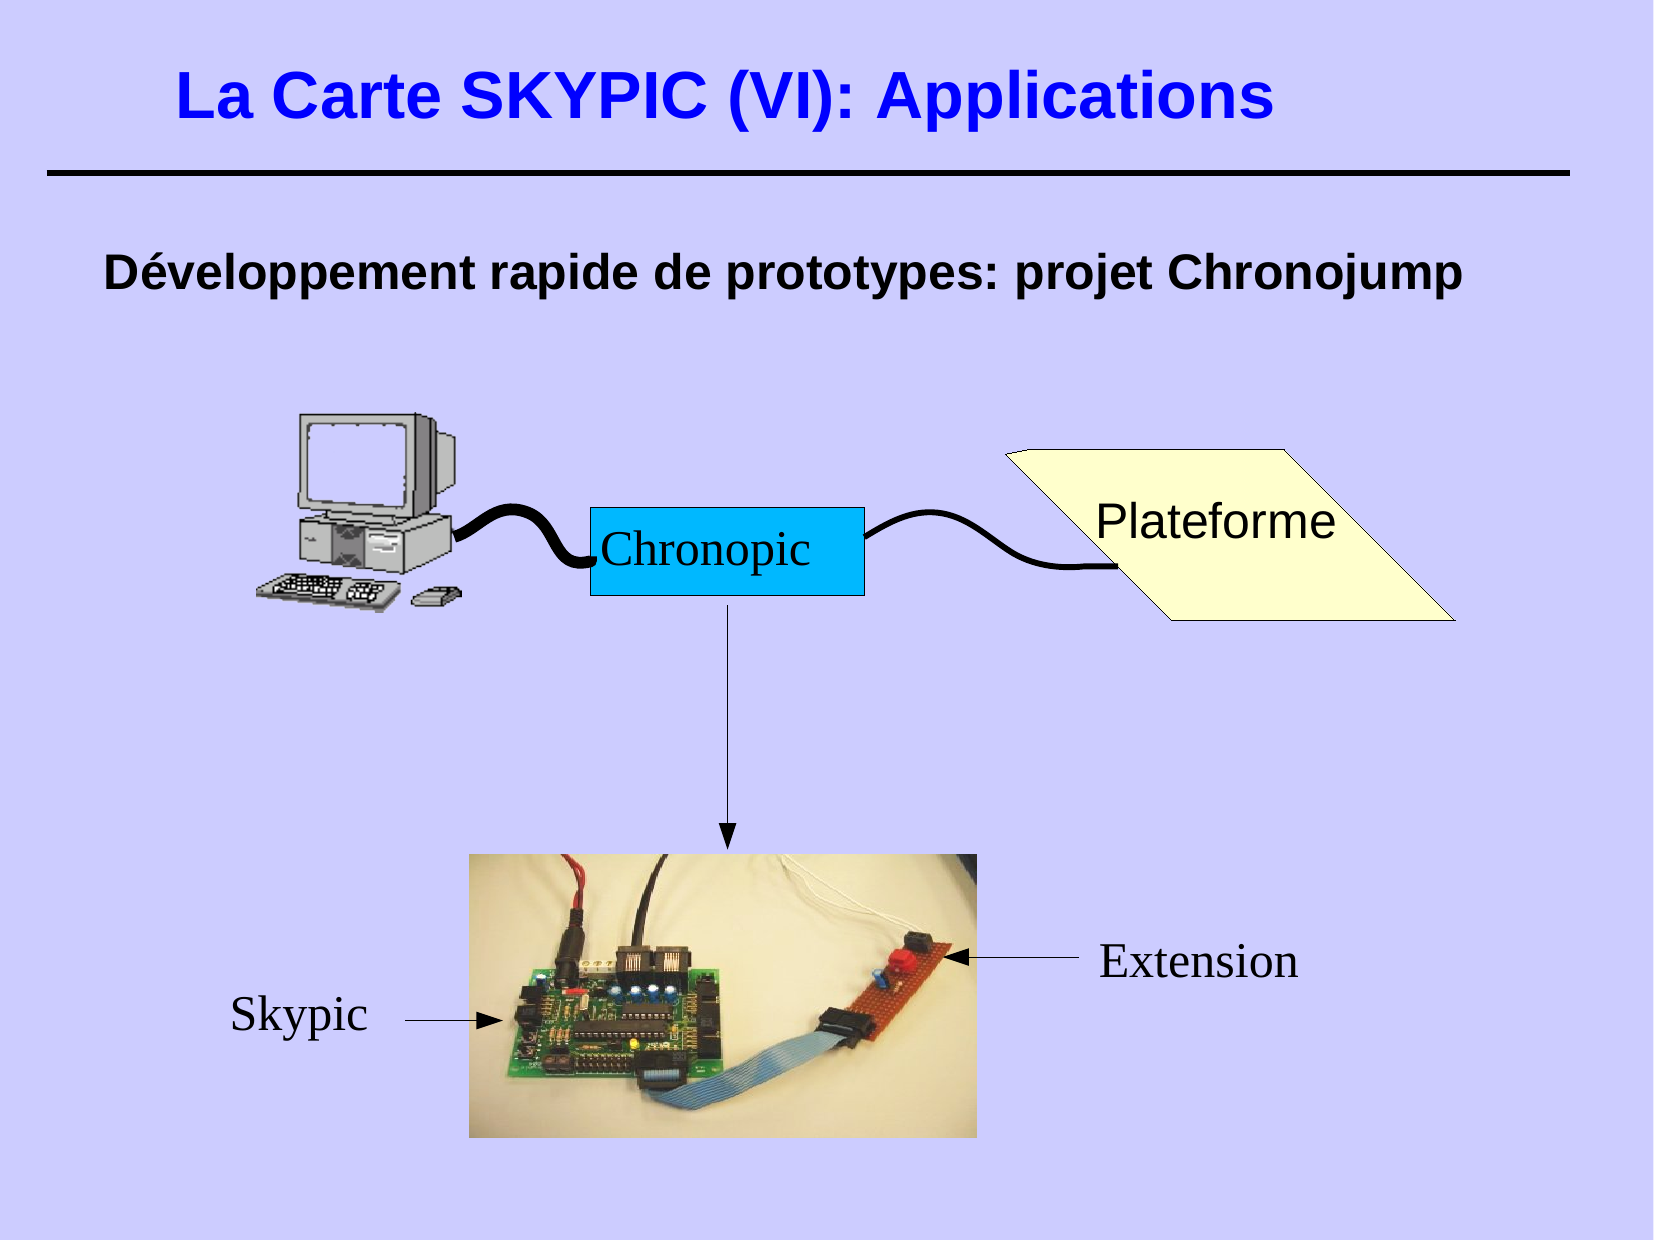

# La Carte SKYPIC (VI): Applications
 Développement rapide de prototypes: projet Chronojump
Plateforme
Chronopic
Extension
Skypic